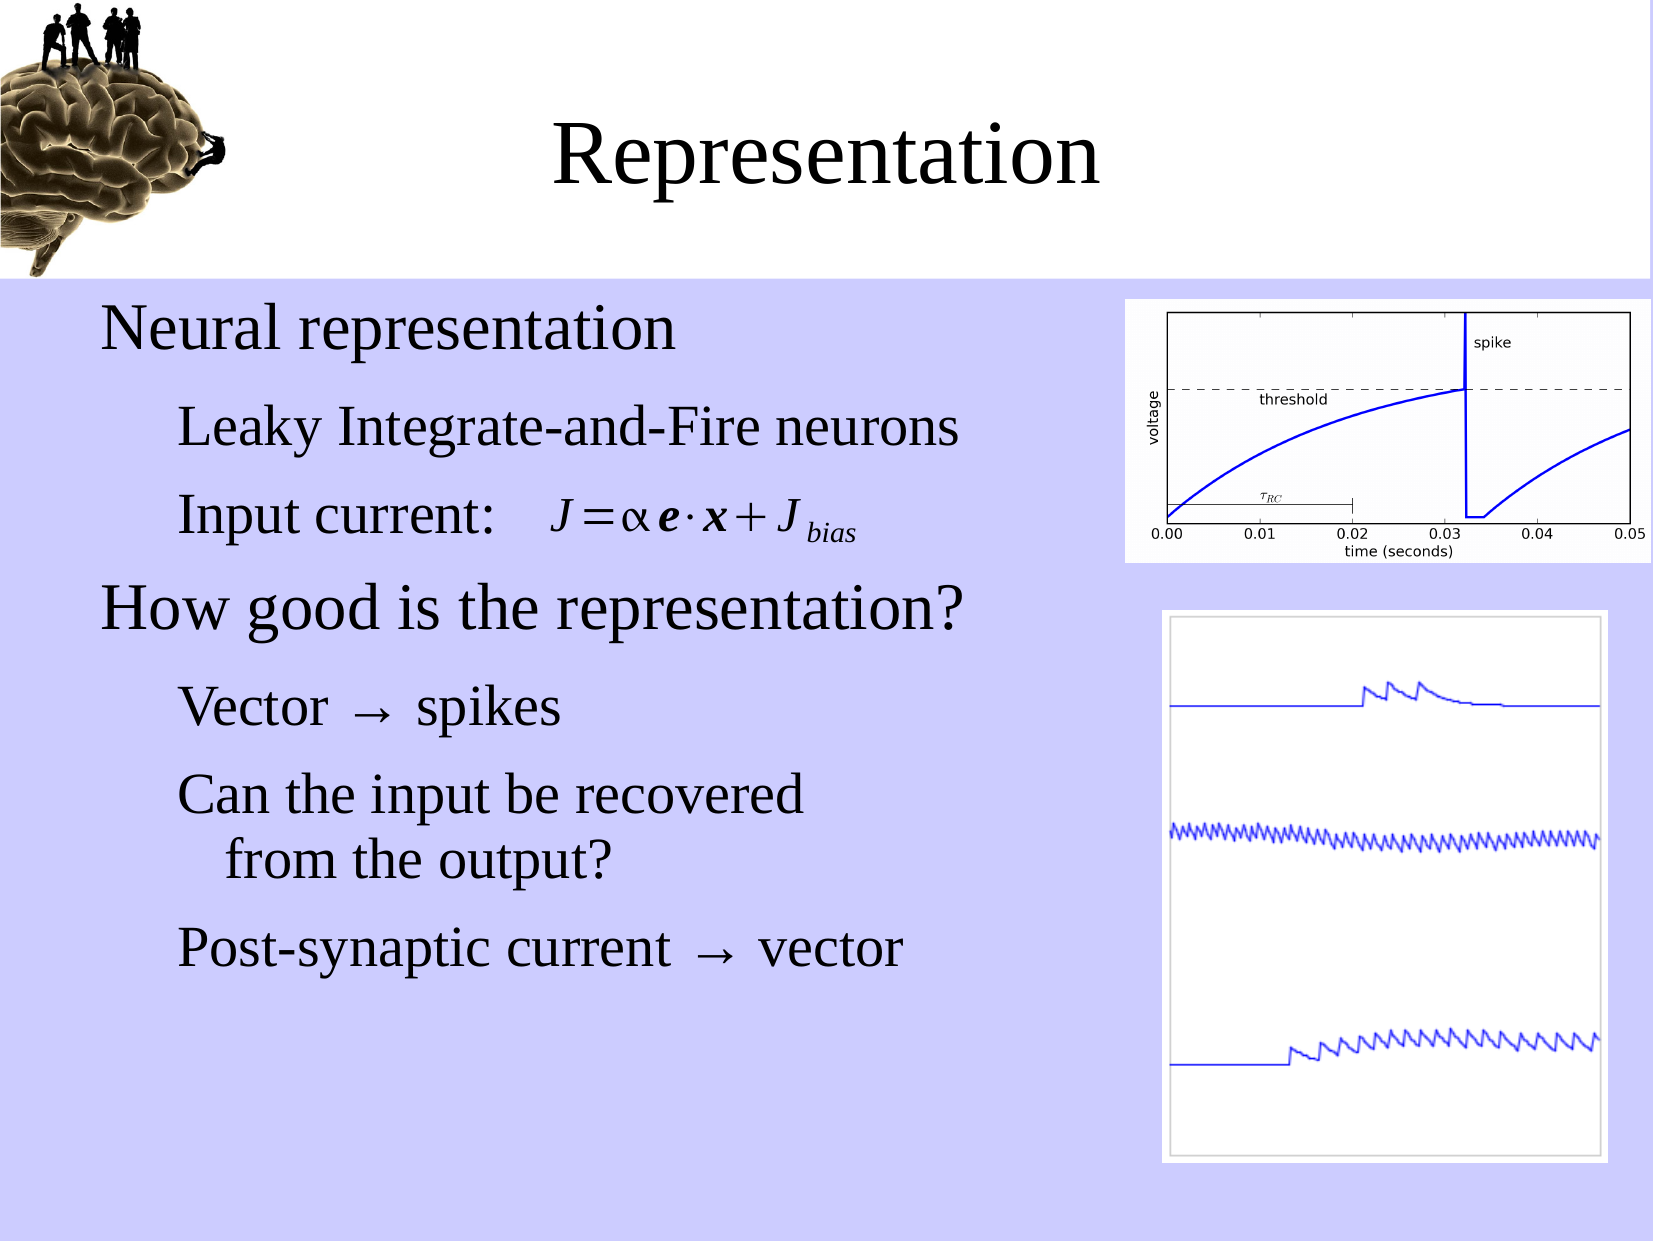

# Representation
Neural representation
Leaky Integrate-and-Fire neurons
Input current:
How good is the representation?
Vector → spikes
Can the input be recovered
from the output?
Post-synaptic current → vector